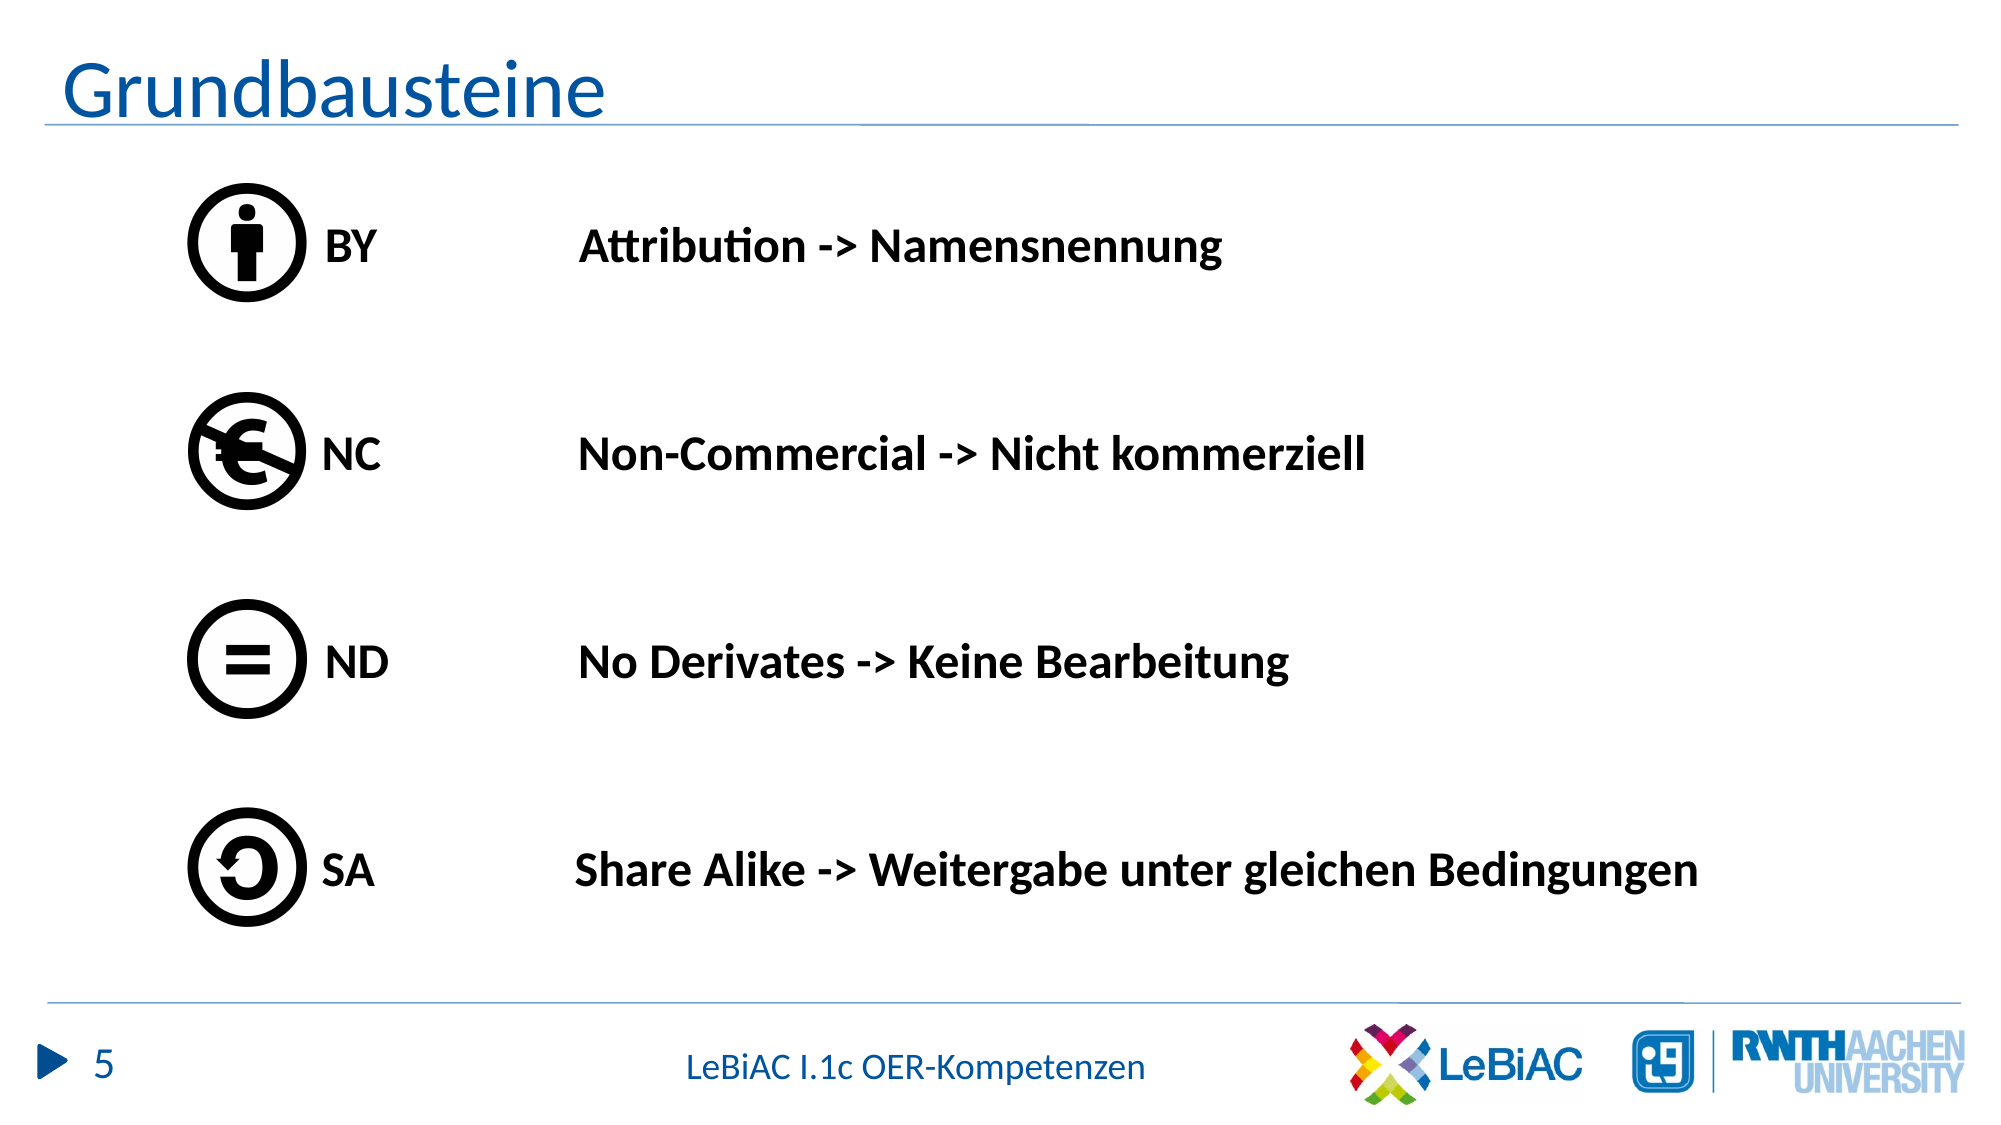

# Grundbausteine
BY
Attribution -> Namensnennung
NC
Non-Commercial -> Nicht kommerziell
ND
No Derivates -> Keine Bearbeitung
SA
Share Alike -> Weitergabe unter gleichen Bedingungen